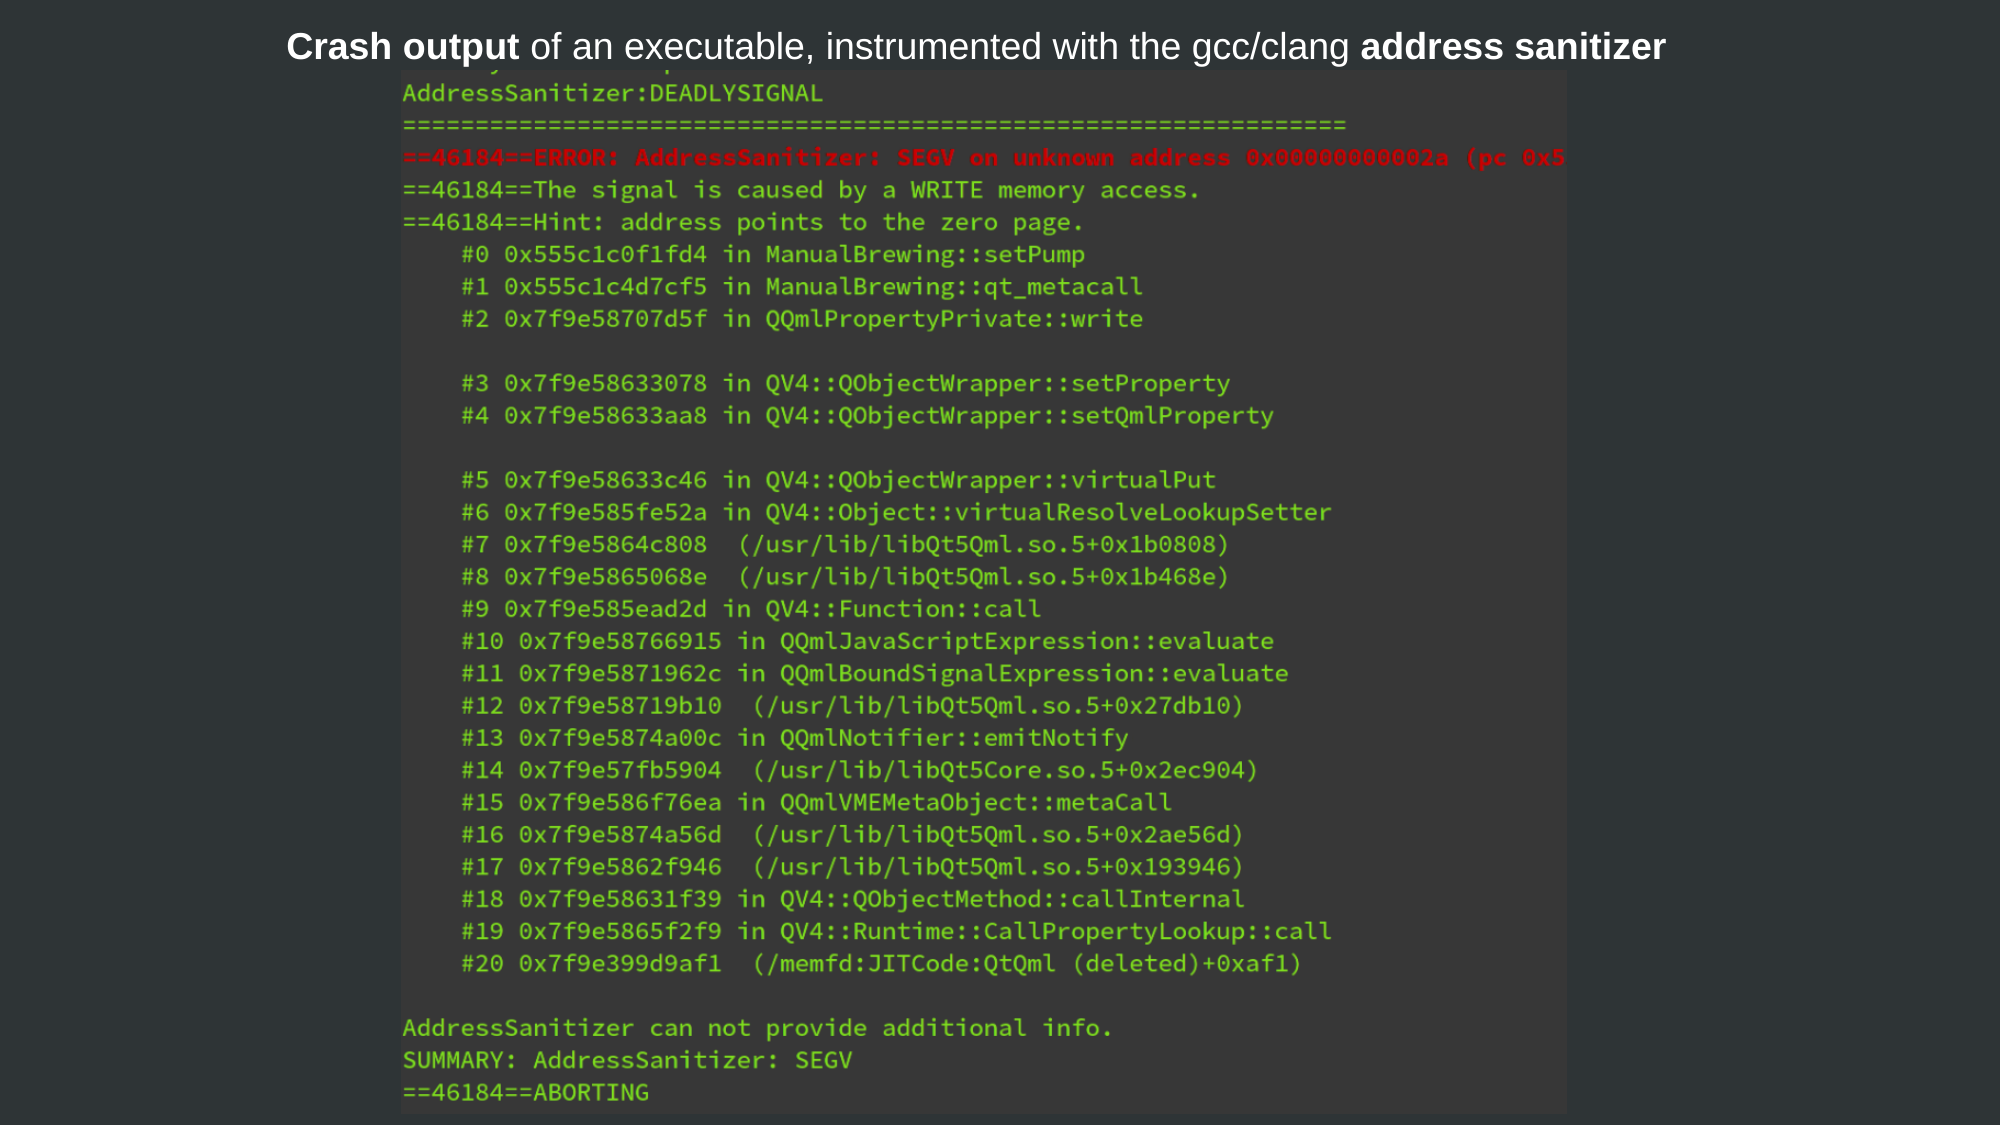

Crash output of an executable, instrumented with the gcc/clang address sanitizer
#